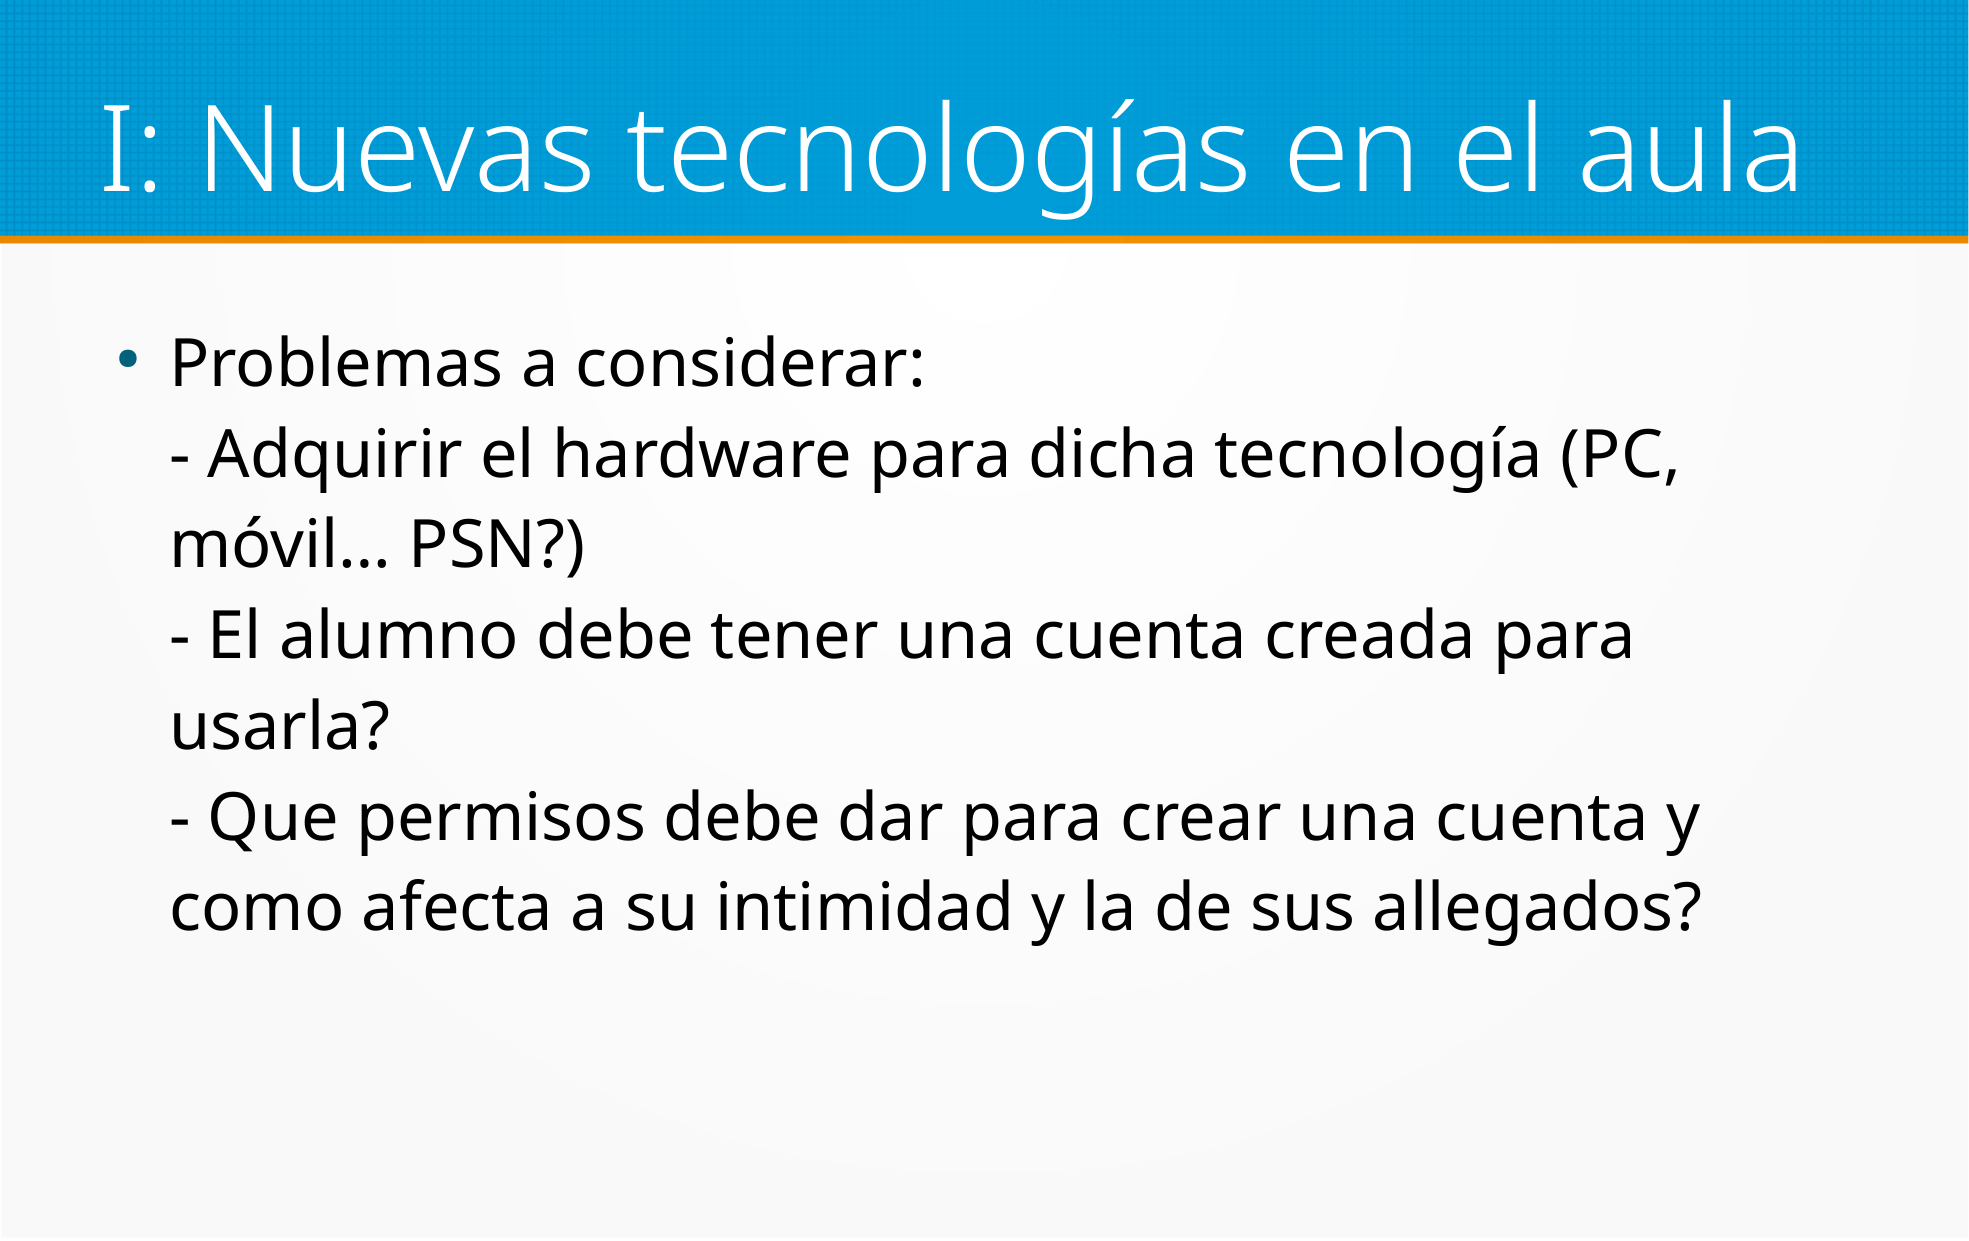

# I: Nuevas tecnologías en el aula
Problemas a considerar:
- Adquirir el hardware para dicha tecnología (PC, móvil… PSN?)
- El alumno debe tener una cuenta creada para usarla?
- Que permisos debe dar para crear una cuenta y como afecta a su intimidad y la de sus allegados?